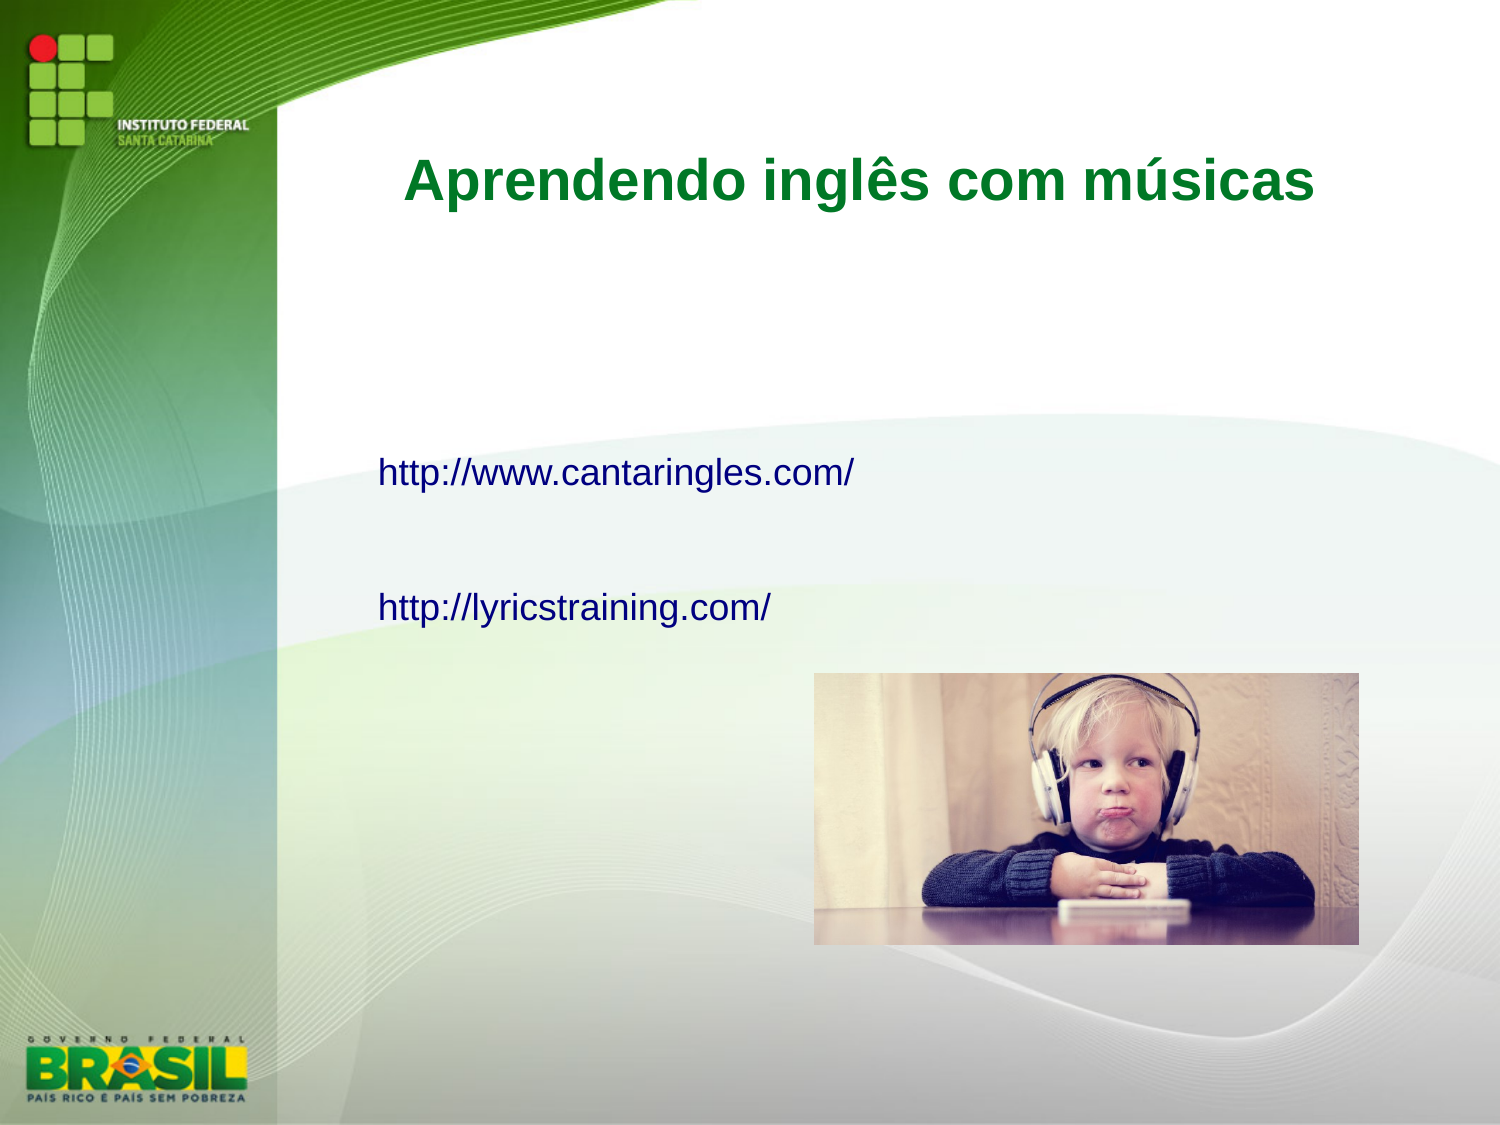

Aprendendo inglês com músicas
# http://www.cantaringles.com/
http://lyricstraining.com/